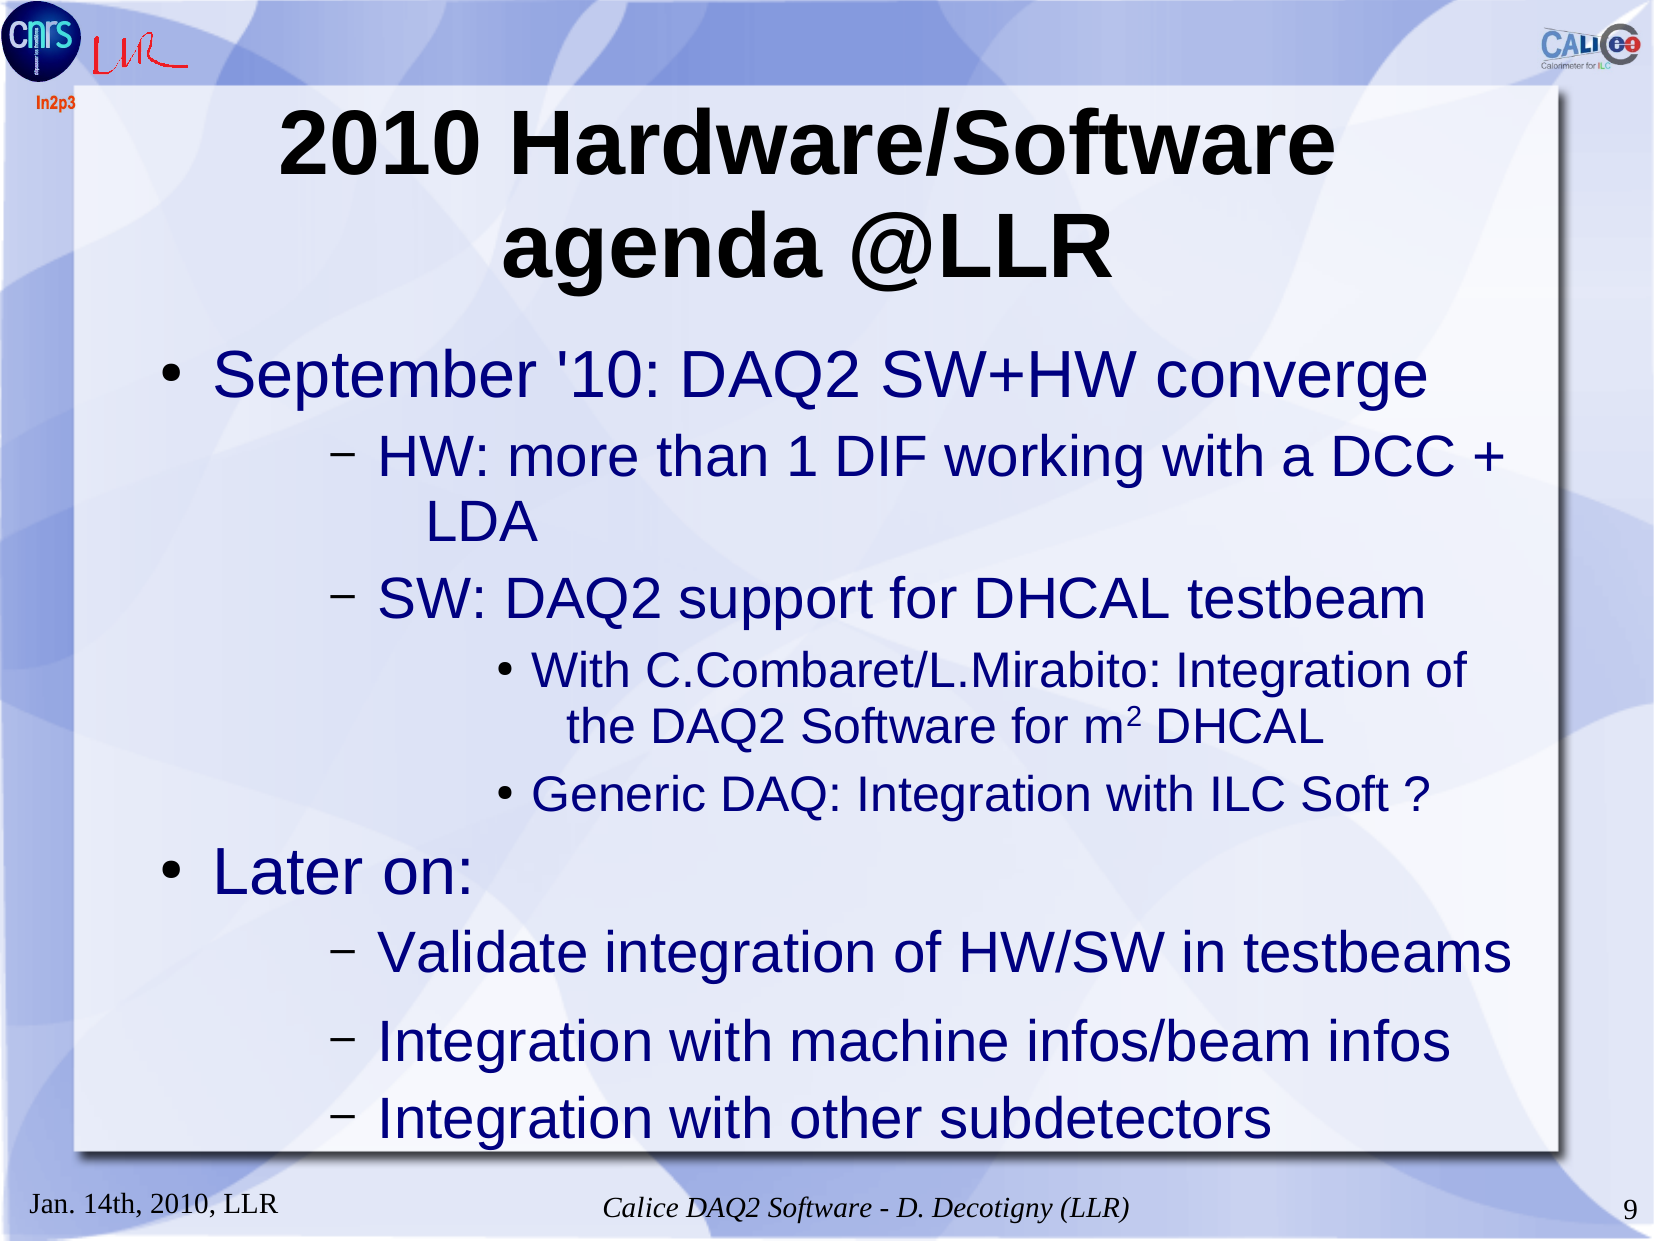

# 2010 Hardware/Software agenda @LLR
September '10: DAQ2 SW+HW converge
HW: more than 1 DIF working with a DCC + LDA
SW: DAQ2 support for DHCAL testbeam
With C.Combaret/L.Mirabito: Integration of the DAQ2 Software for m2 DHCAL
Generic DAQ: Integration with ILC Soft ?
Later on:
Validate integration of HW/SW in testbeams
Integration with machine infos/beam infos
Integration with other subdetectors
Jan. 14th, 2010, LLR
Calice DAQ2 Software - D. Decotigny (LLR)
9